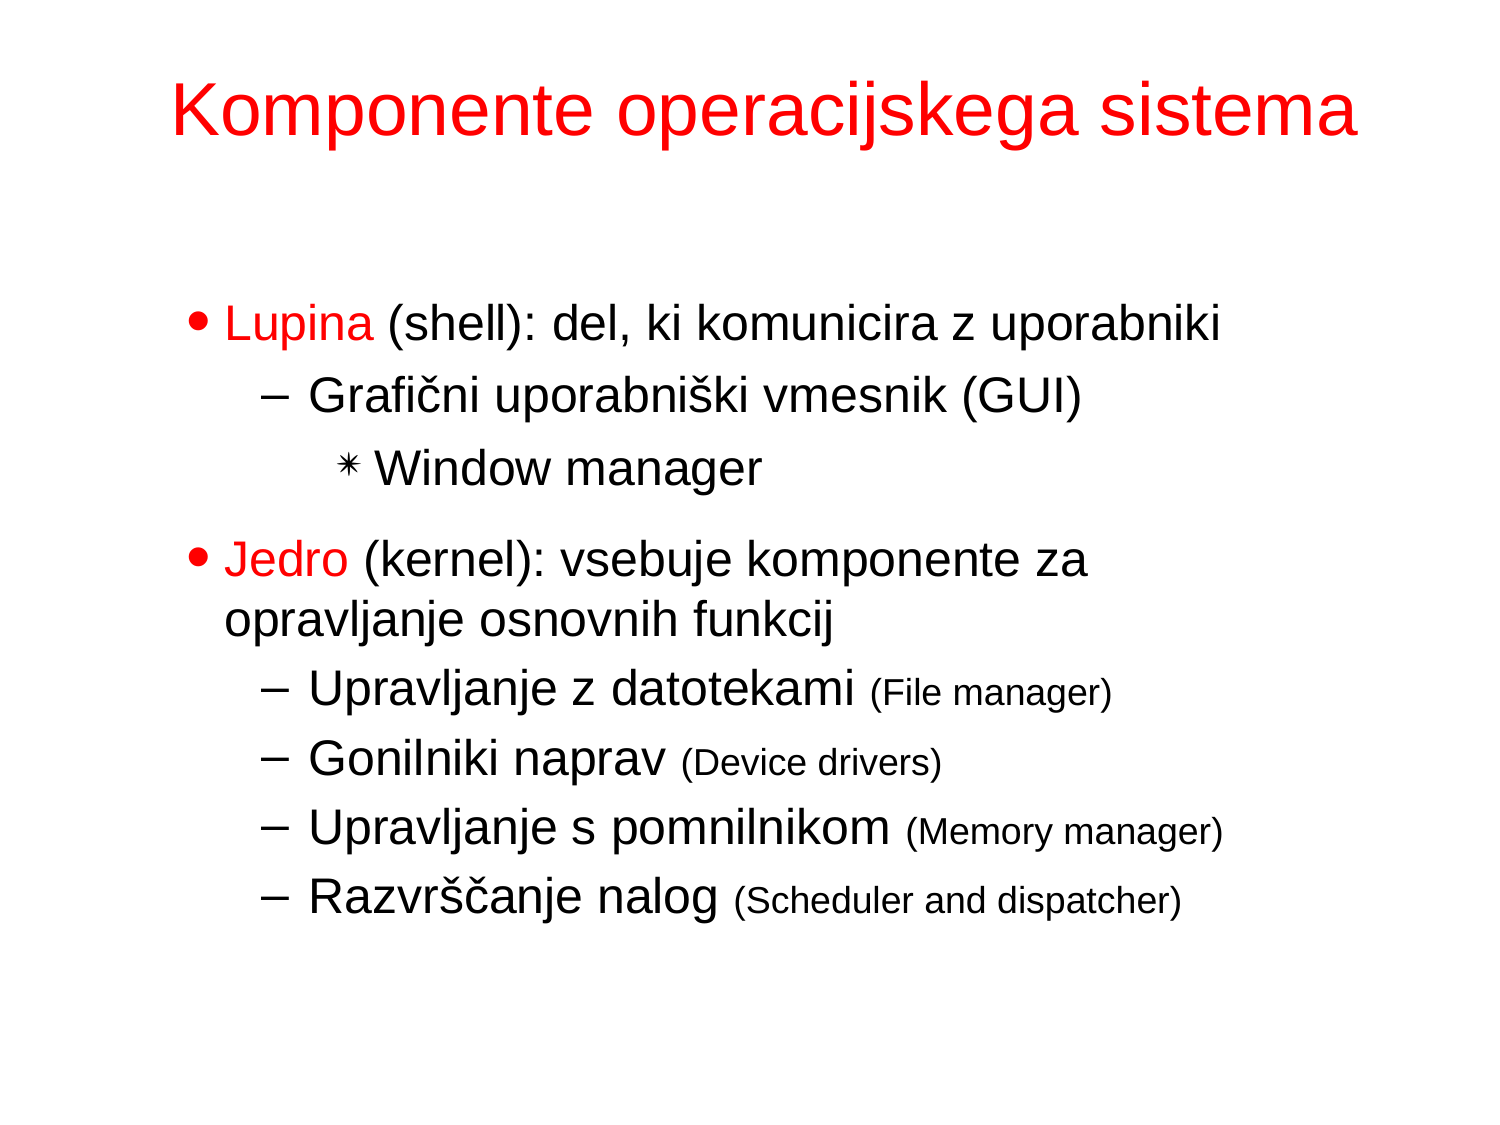

# Komponente operacijskega sistema
Lupina (shell): del, ki komunicira z uporabniki
Grafični uporabniški vmesnik (GUI)
Window manager
Jedro (kernel): vsebuje komponente za opravljanje osnovnih funkcij
Upravljanje z datotekami (File manager)
Gonilniki naprav (Device drivers)
Upravljanje s pomnilnikom (Memory manager)
Razvrščanje nalog (Scheduler and dispatcher)